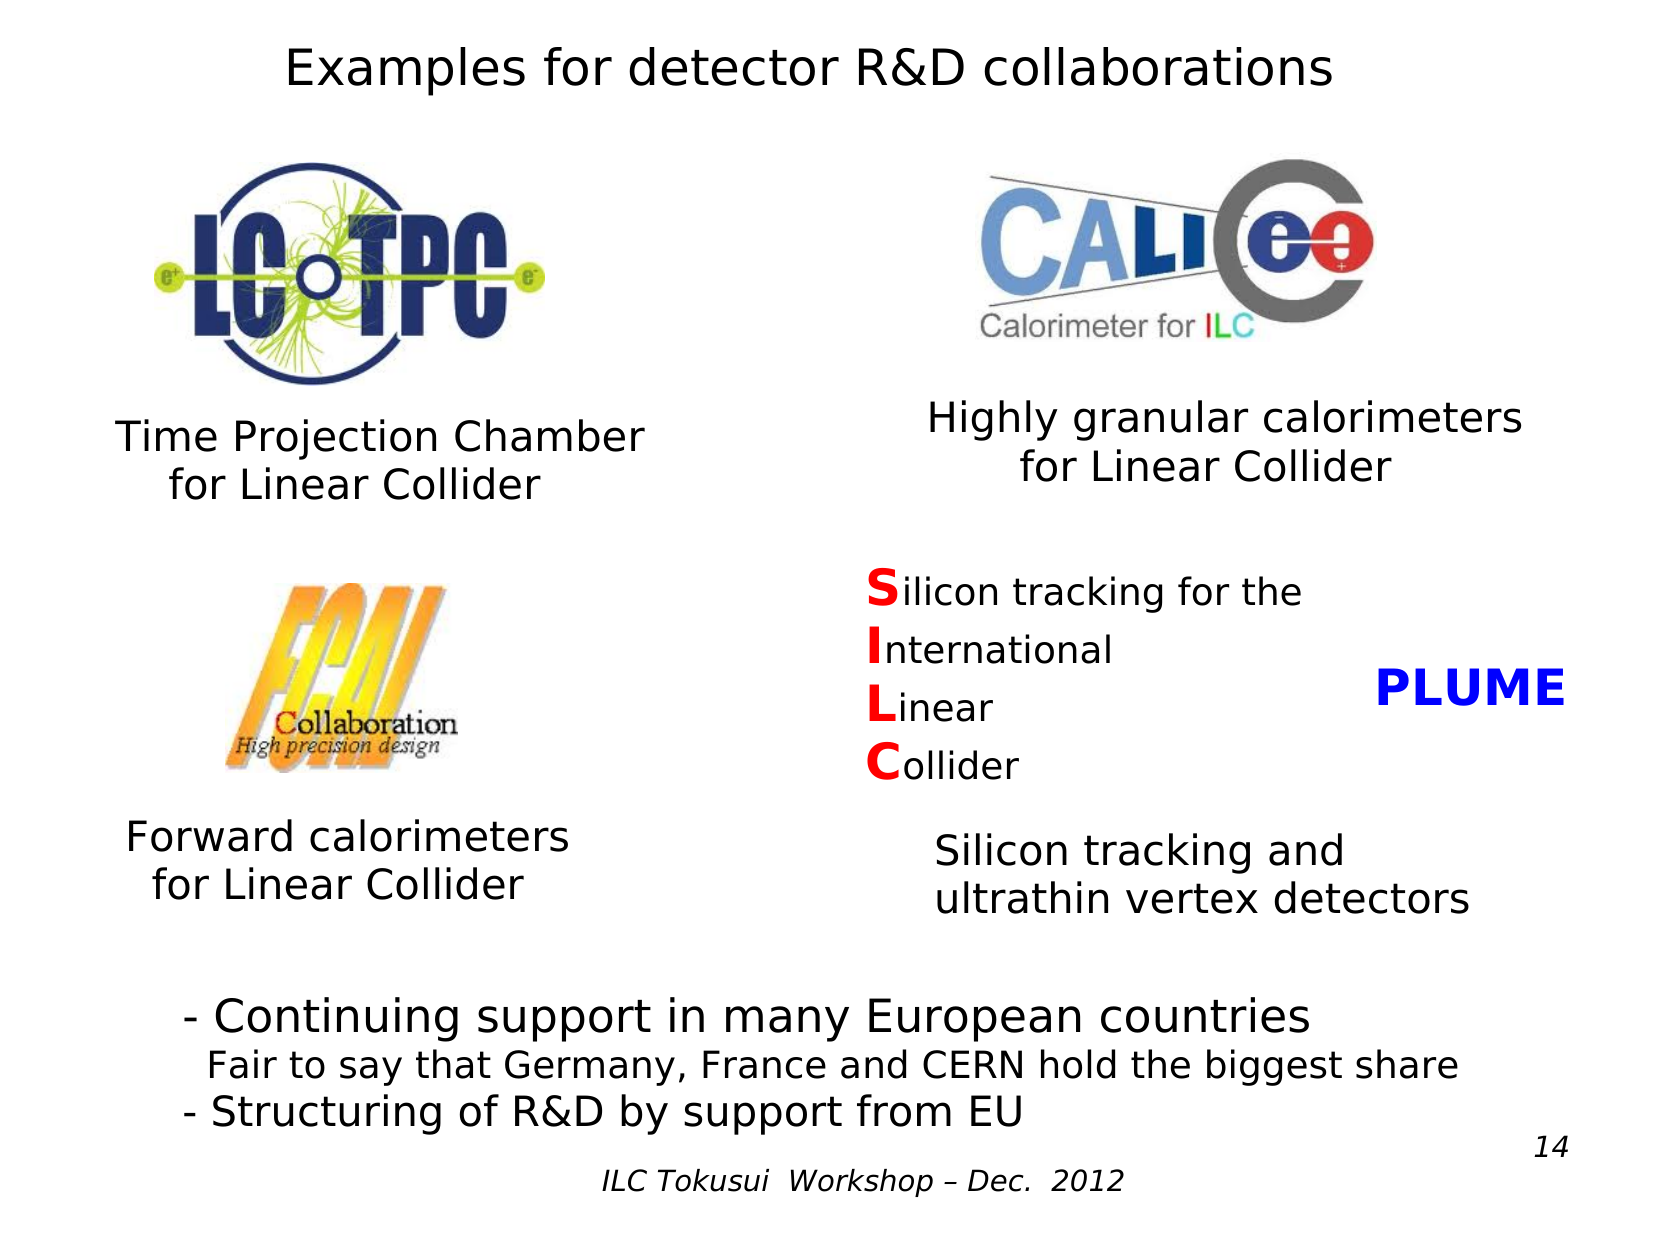

Examples for detector R&D collaborations
Highly granular calorimeters
 for Linear Collider
Time Projection Chamber
 for Linear Collider
Silicon tracking for the
International
Linear
Collider
PLUME
Forward calorimeters
 for Linear Collider
Silicon tracking and
ultrathin vertex detectors
- Continuing support in many European countries
 Fair to say that Germany, France and CERN hold the biggest share
- Structuring of R&D by support from EU
FCPPL Workshop - March 2012
14